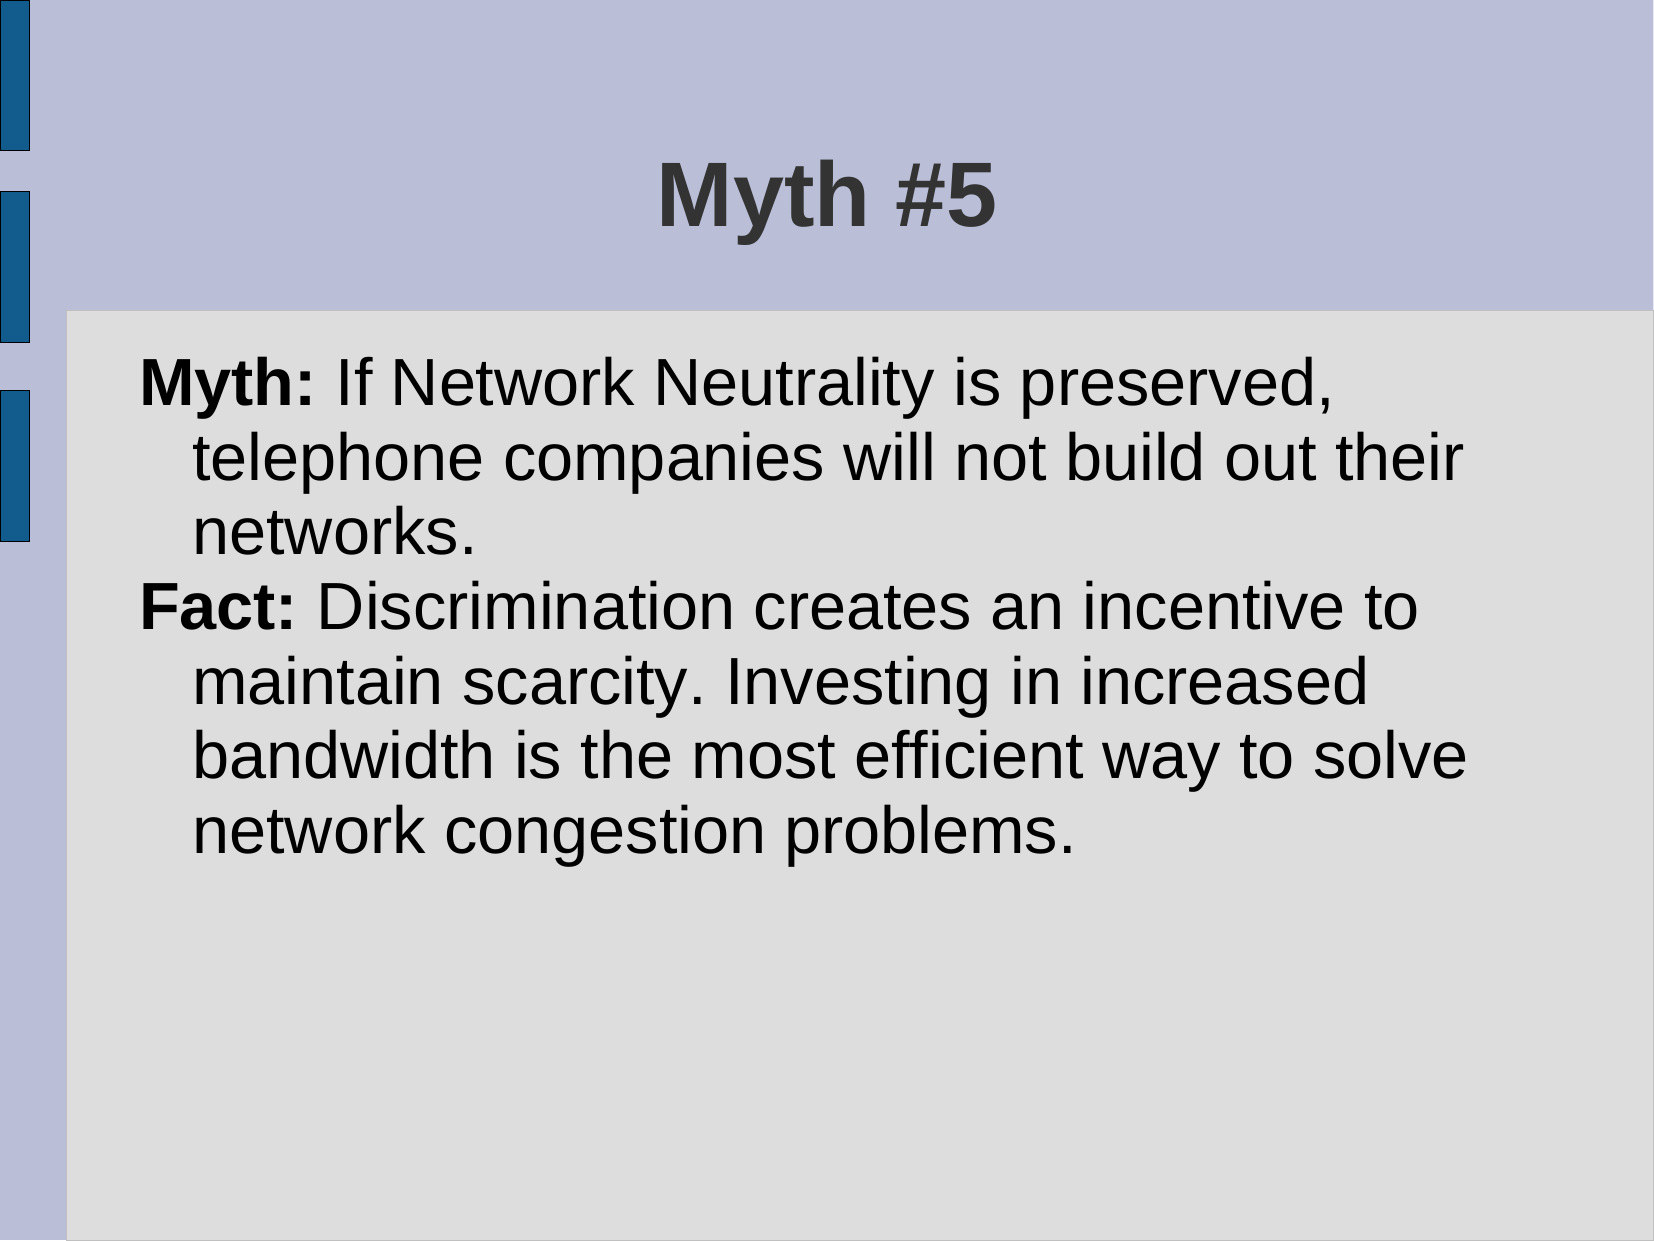

# Myth #5
Myth: If Network Neutrality is preserved, telephone companies will not build out their networks.
Fact: Discrimination creates an incentive to maintain scarcity. Investing in increased bandwidth is the most efficient way to solve network congestion problems.